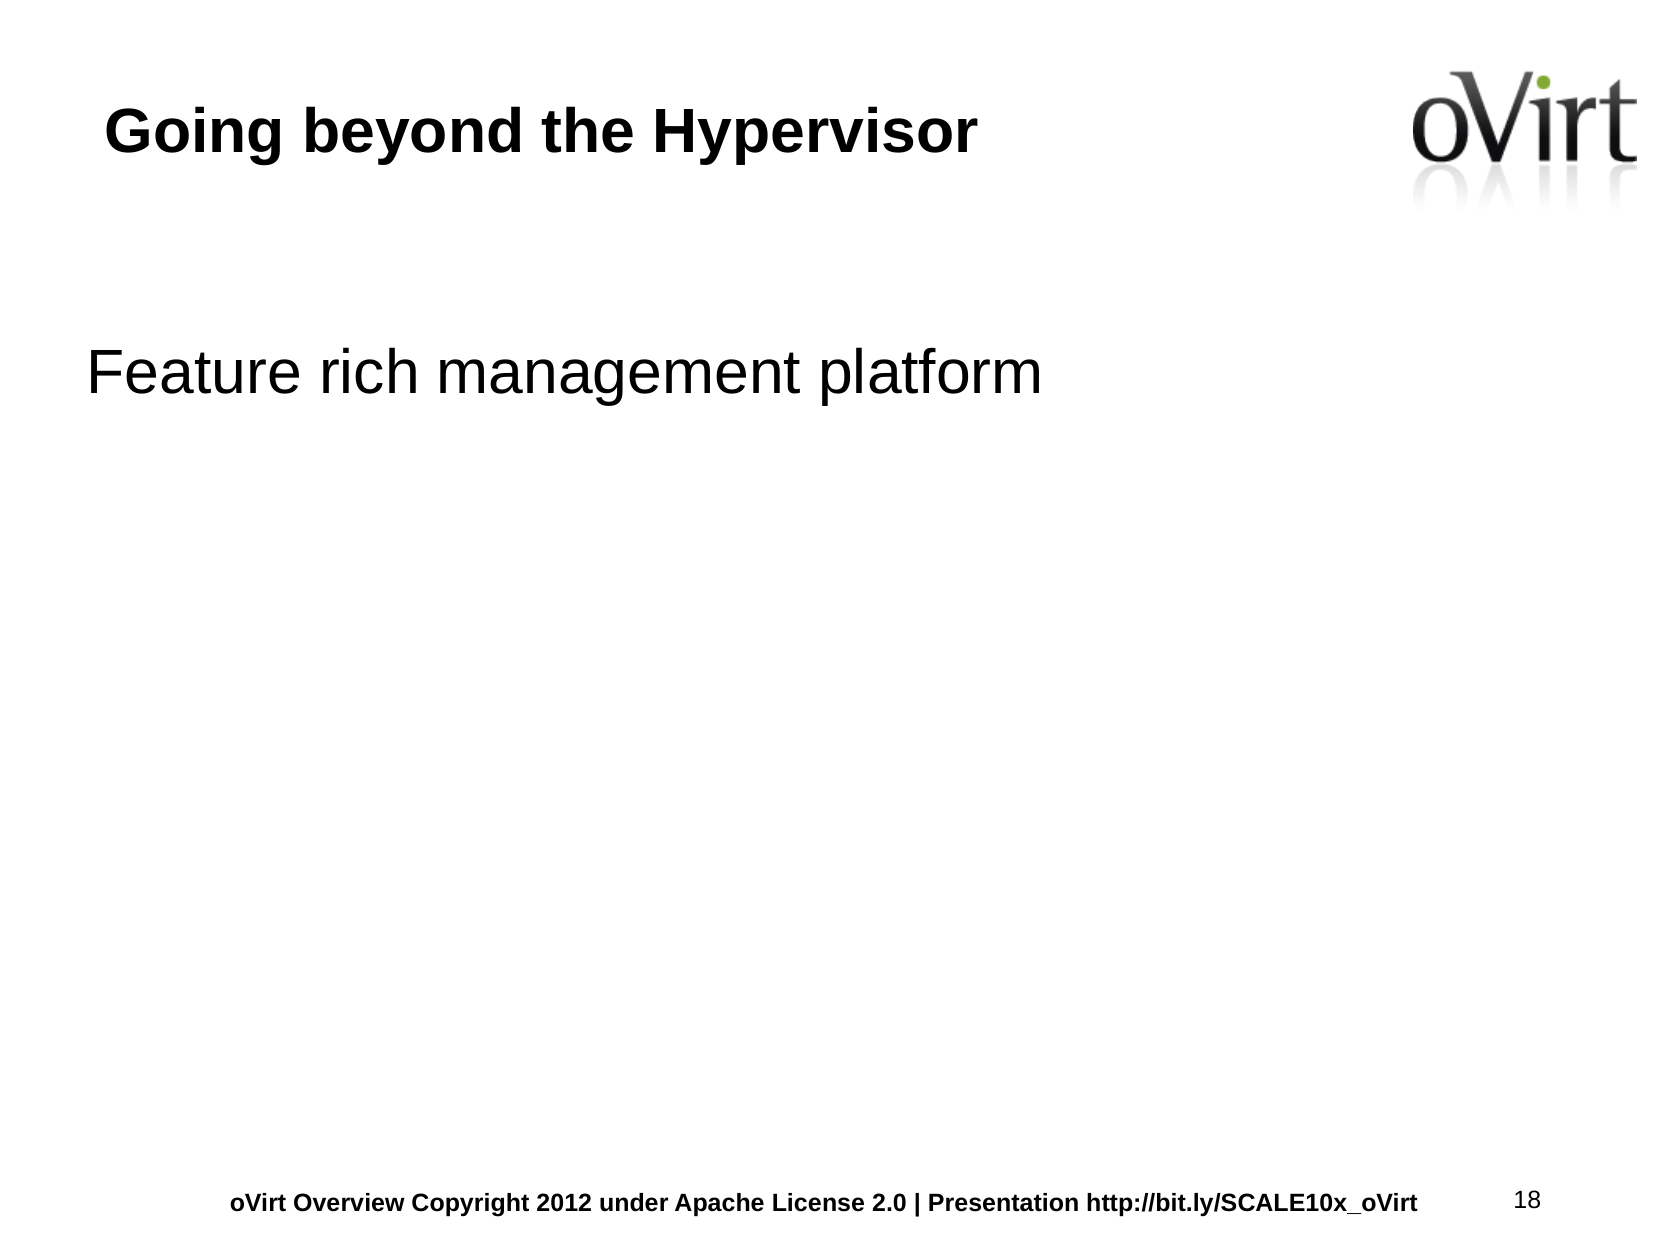

# Going beyond the Hypervisor
Feature rich management platform